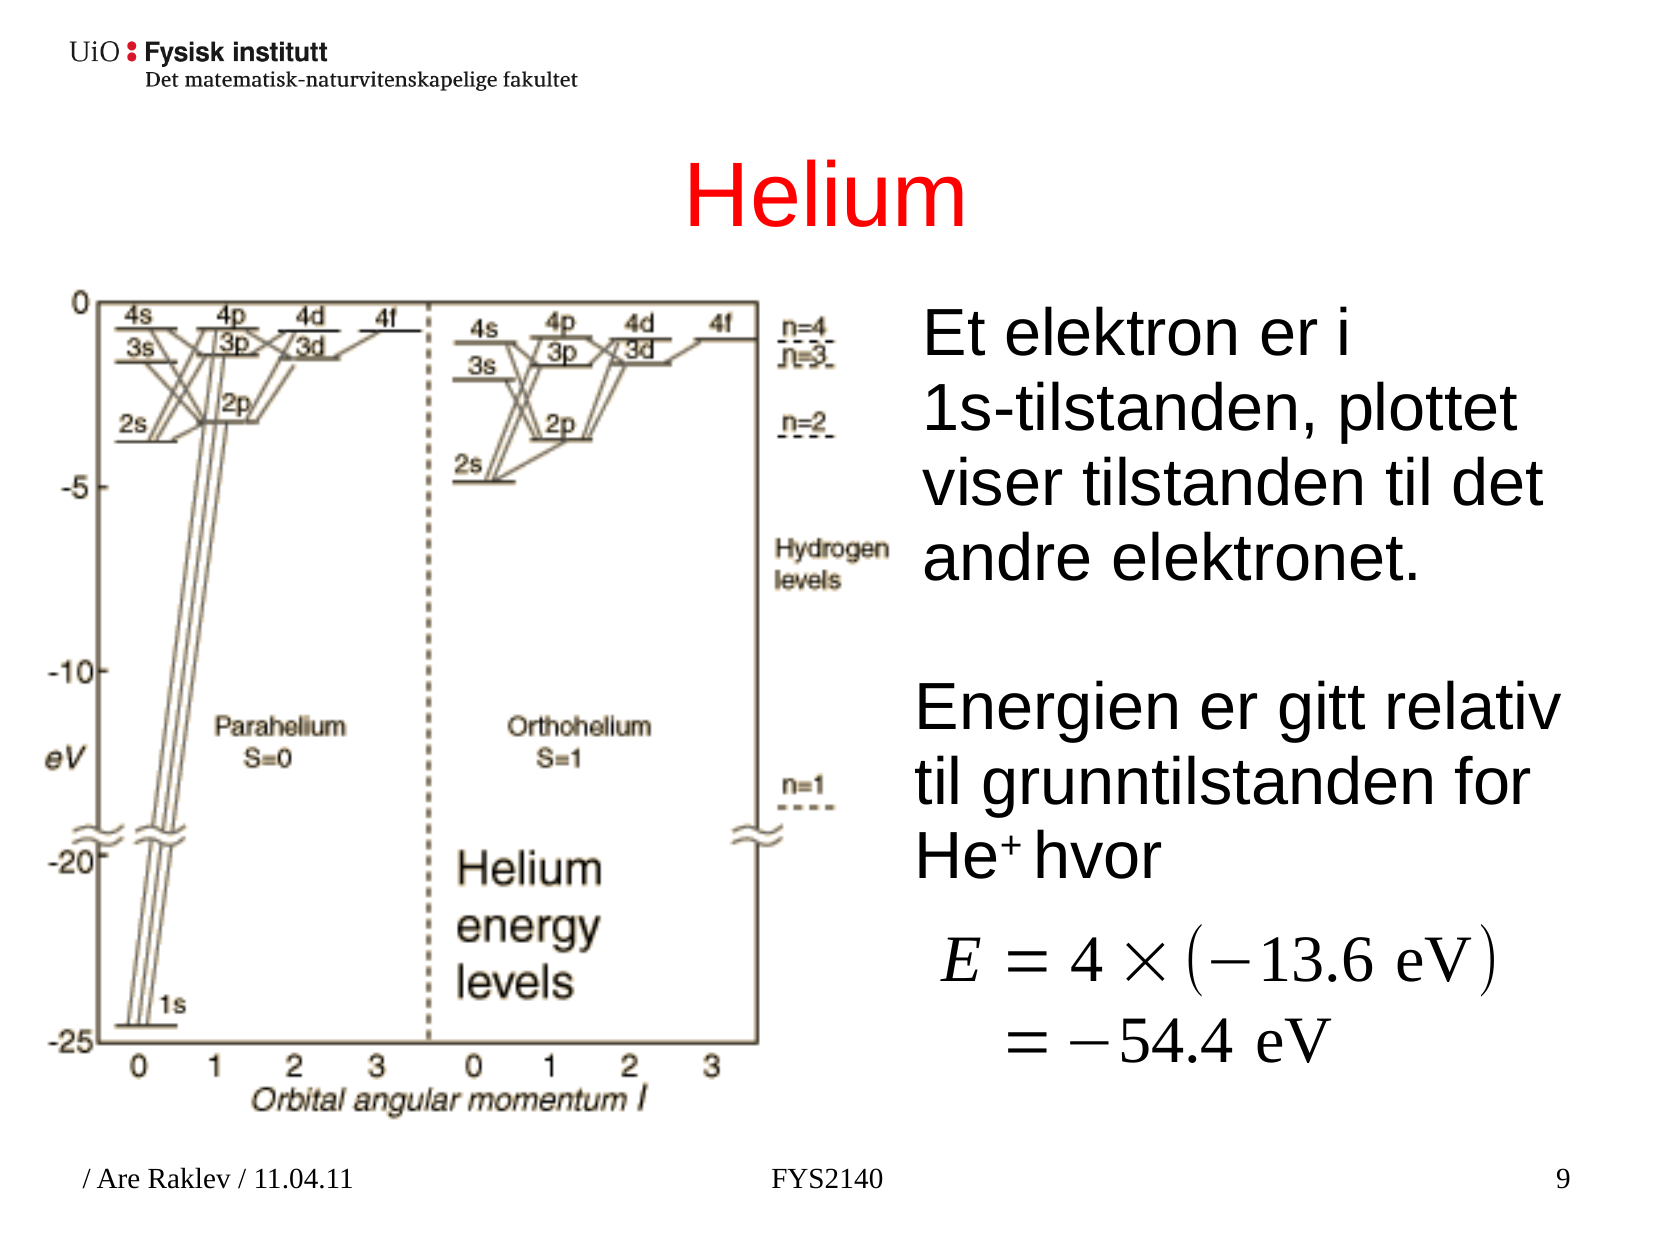

# Helium
Et elektron er i
1s-tilstanden, plottet viser tilstanden til det andre elektronet.
Energien er gitt relativ til grunntilstanden for He+ hvor
/ Are Raklev / 11.04.11
FYS2140
9